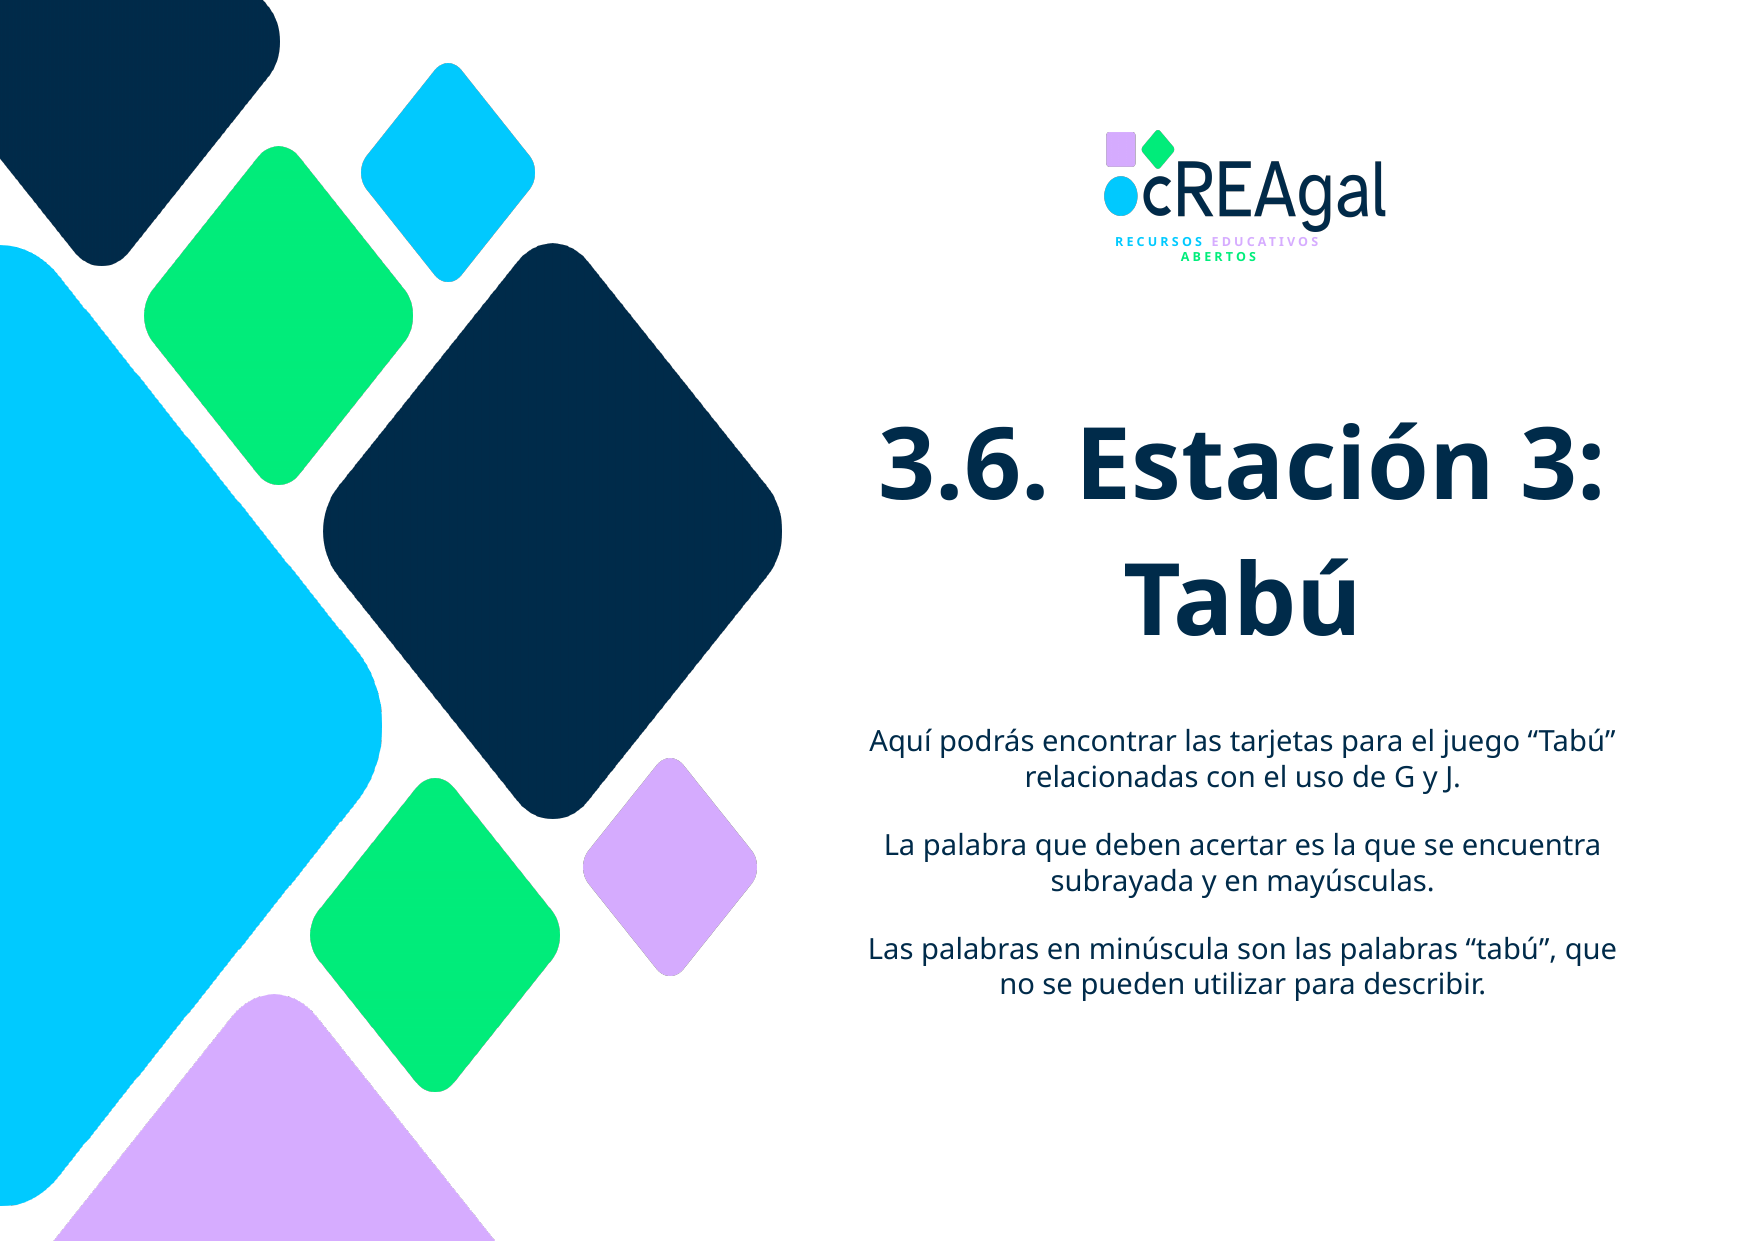

# 3.6. Estación 3: Tabú
Aquí podrás encontrar las tarjetas para el juego “Tabú” relacionadas con el uso de G y J.
La palabra que deben acertar es la que se encuentra subrayada y en mayúsculas.
Las palabras en minúscula son las palabras “tabú”, que no se pueden utilizar para describir.